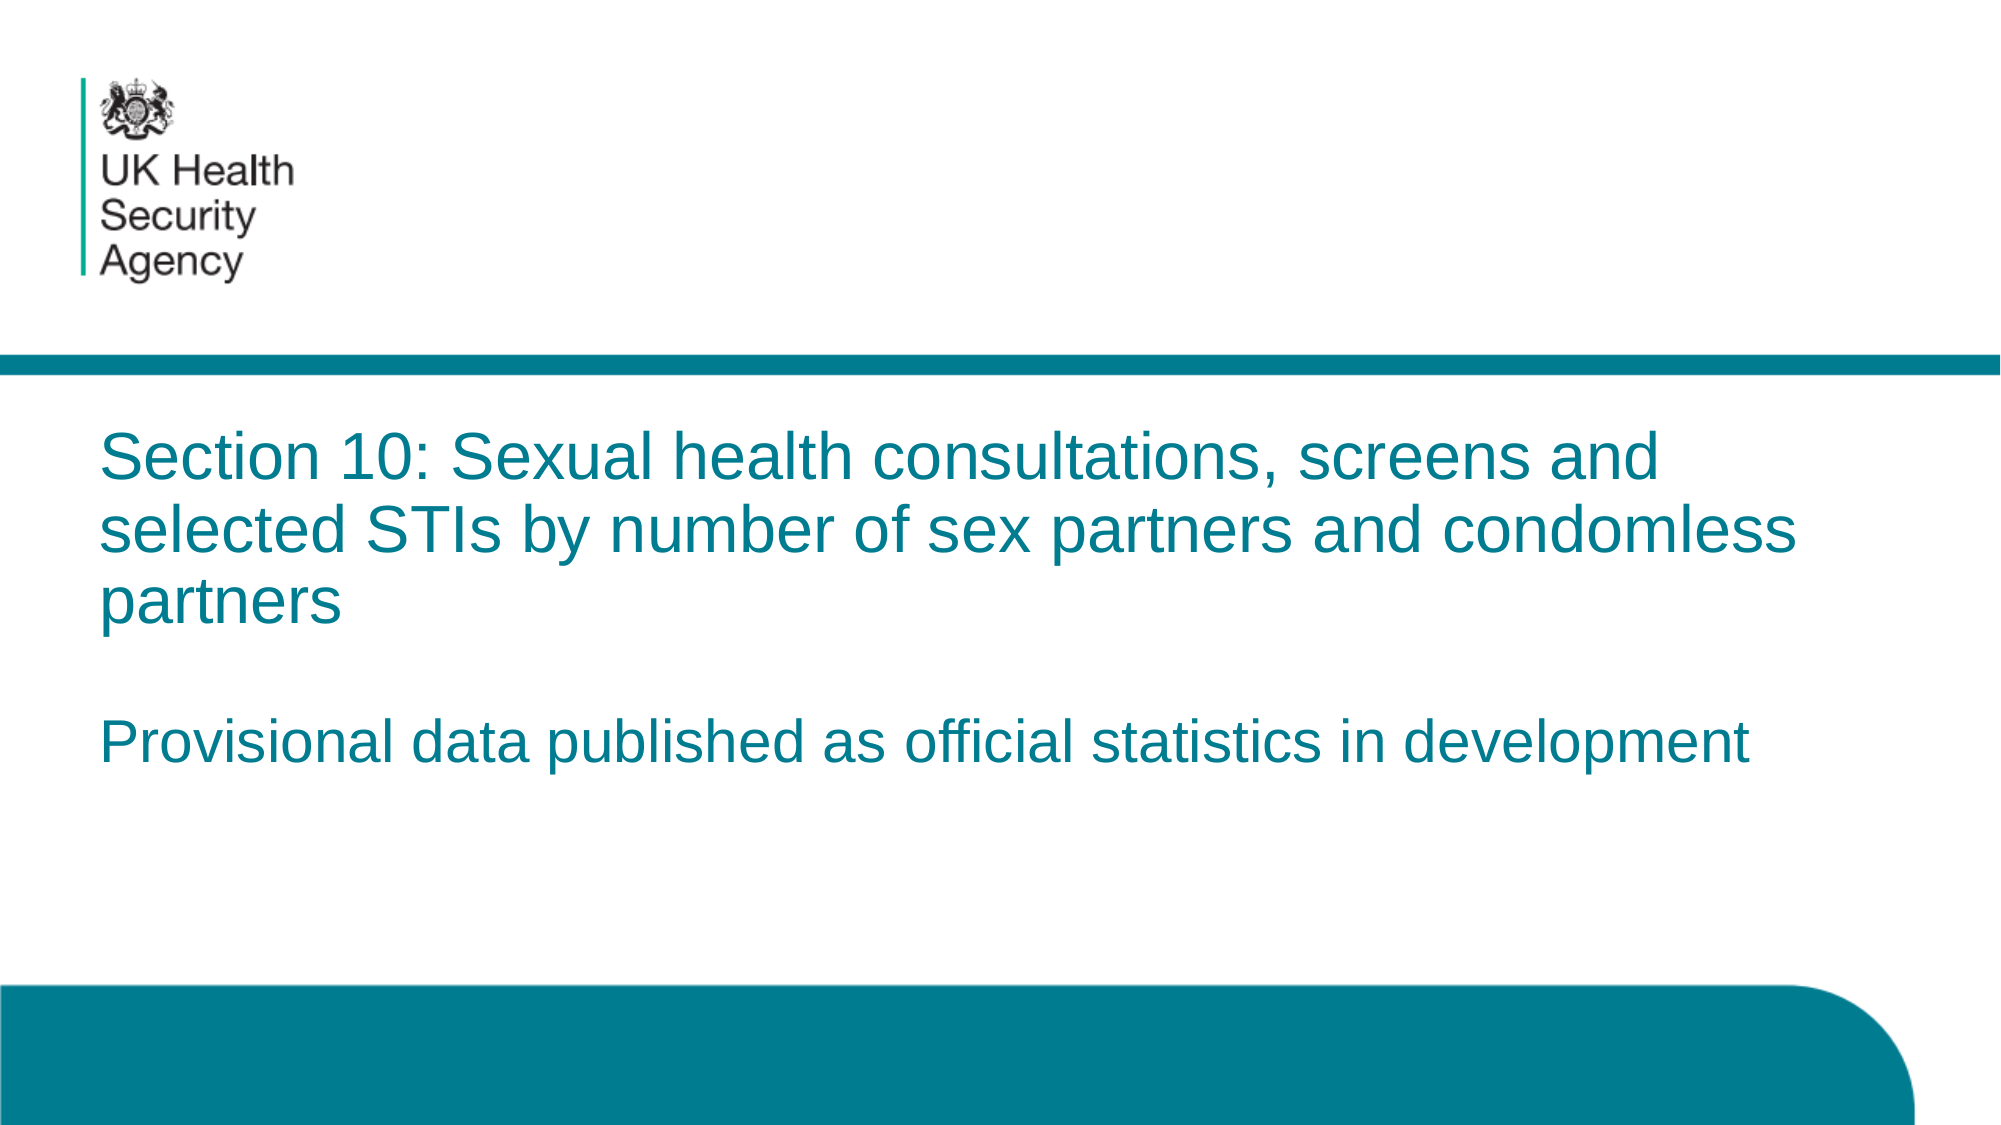

# Section 10: Sexual health consultations, screens and selected STIs by number of sex partners and condomless partners Provisional data published as official statistics in development